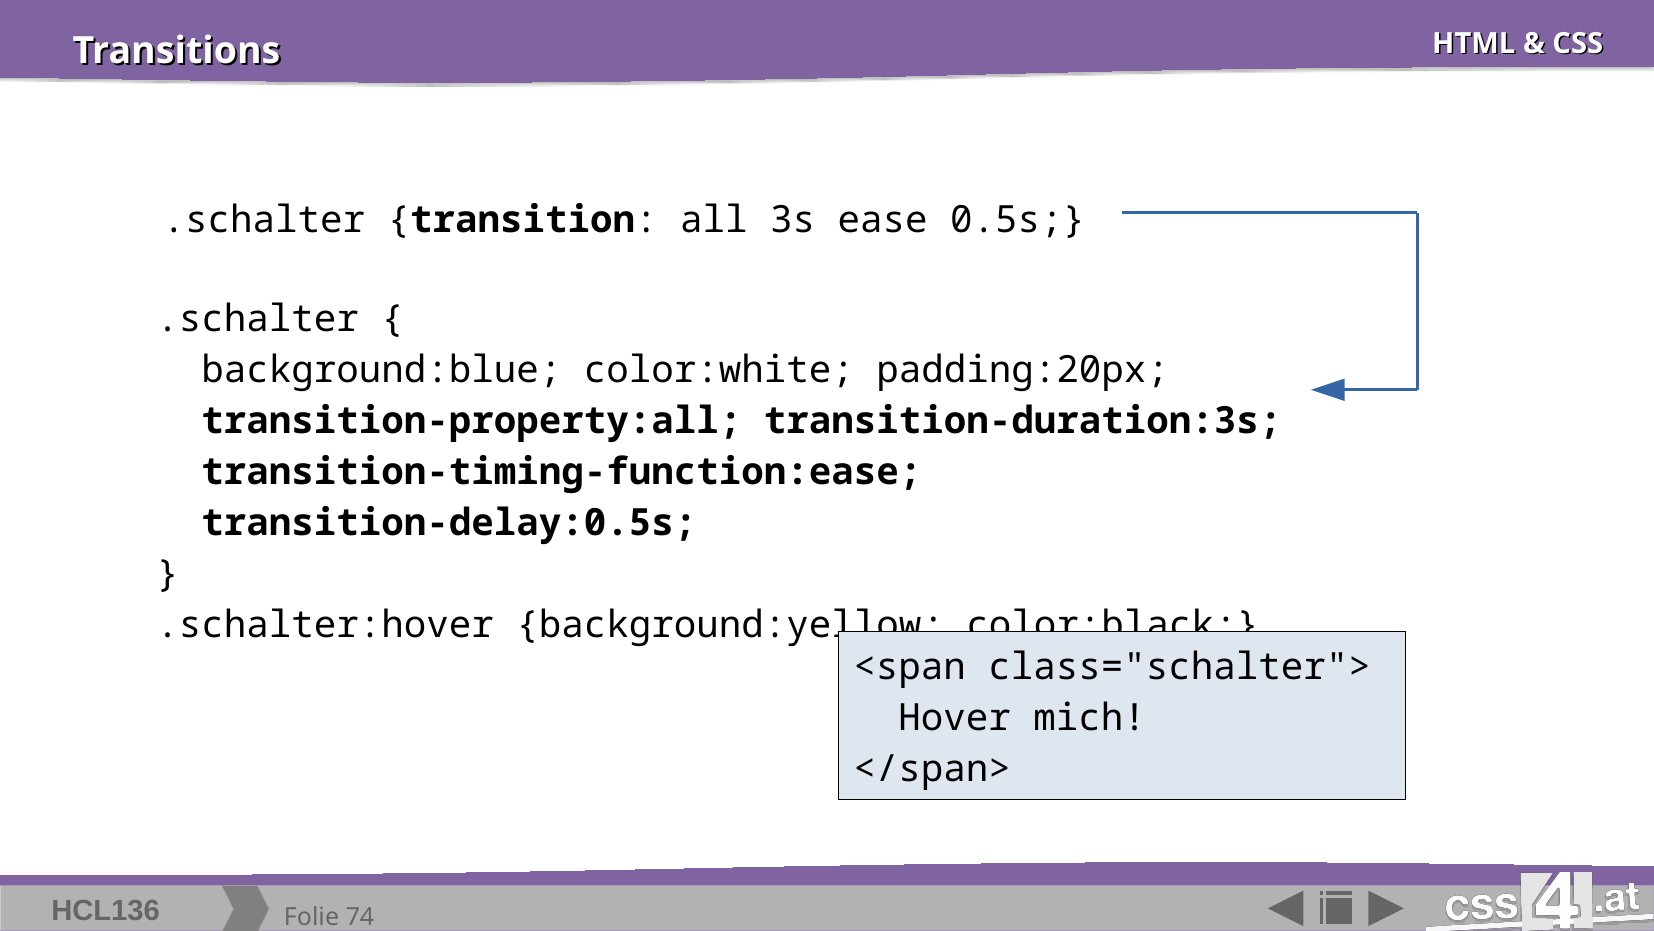

HTML & CSS
Transitions
.schalter {transition: all 3s ease 0.5s;}
.schalter {
 background:blue; color:white; padding:20px;
 transition-property:all; transition-duration:3s;
 transition-timing-function:ease;
 transition-delay:0.5s;
}
.schalter:hover {background:yellow; color:black;}
<span class="schalter">
 Hover mich!
</span>
HCL136
Folie